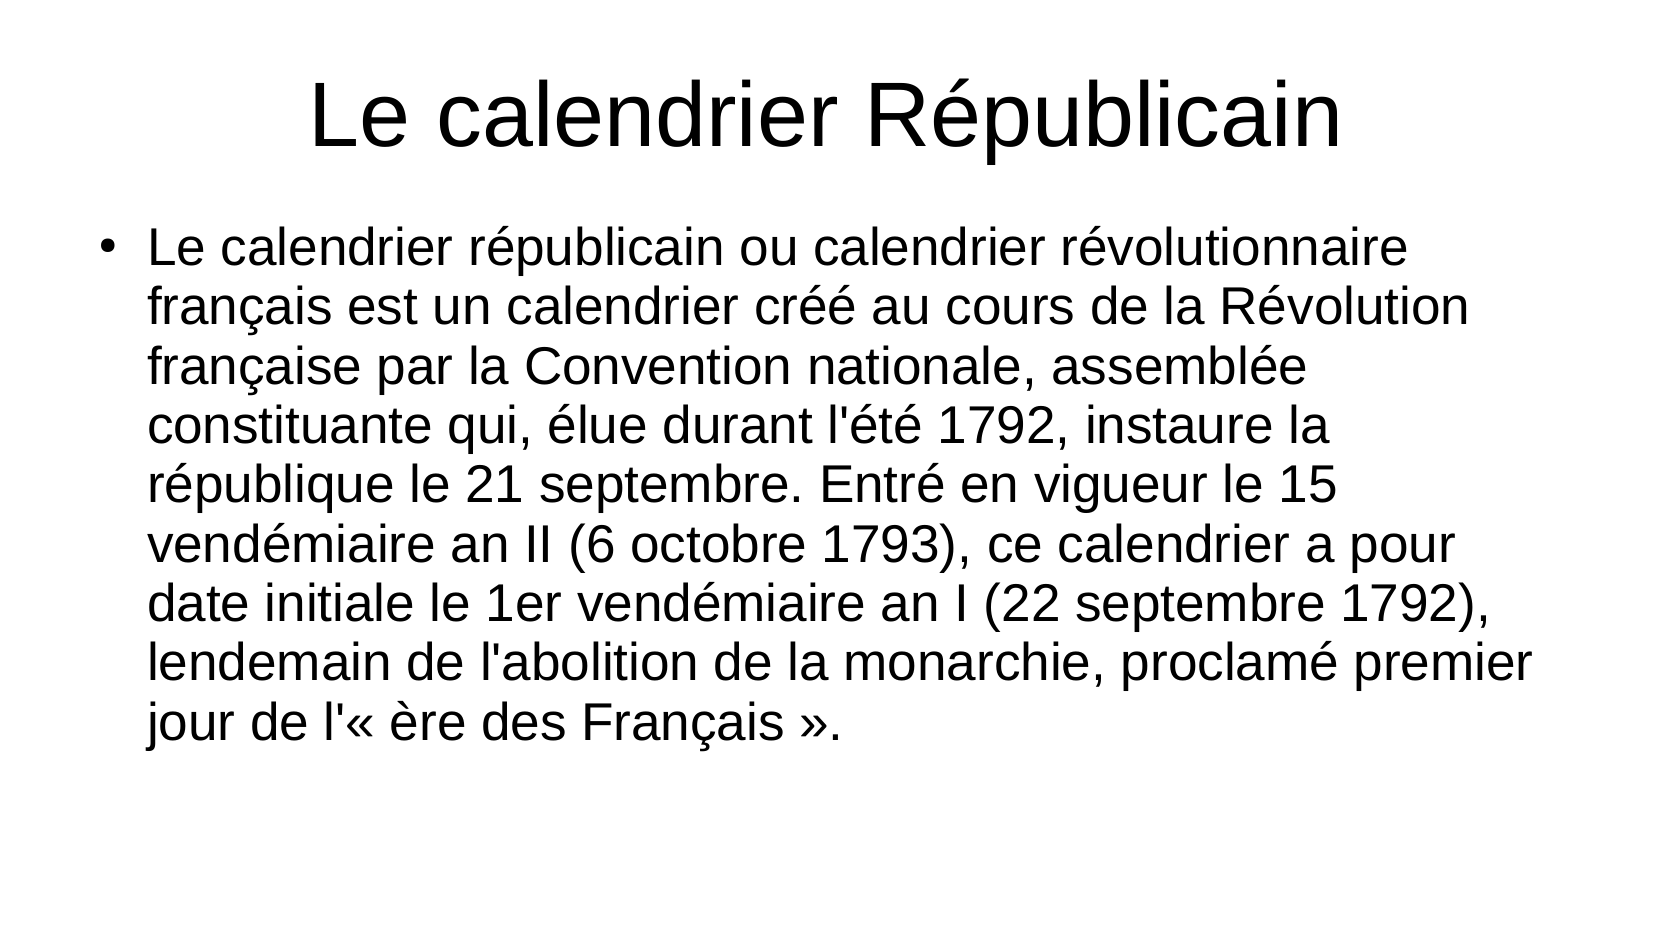

# Le calendrier Républicain
Le calendrier républicain ou calendrier révolutionnaire français est un calendrier créé au cours de la Révolution française par la Convention nationale, assemblée constituante qui, élue durant l'été 1792, instaure la république le 21 septembre. Entré en vigueur le 15 vendémiaire an II (6 octobre 1793), ce calendrier a pour date initiale le 1er vendémiaire an I (22 septembre 1792), lendemain de l'abolition de la monarchie, proclamé premier jour de l'« ère des Français ».